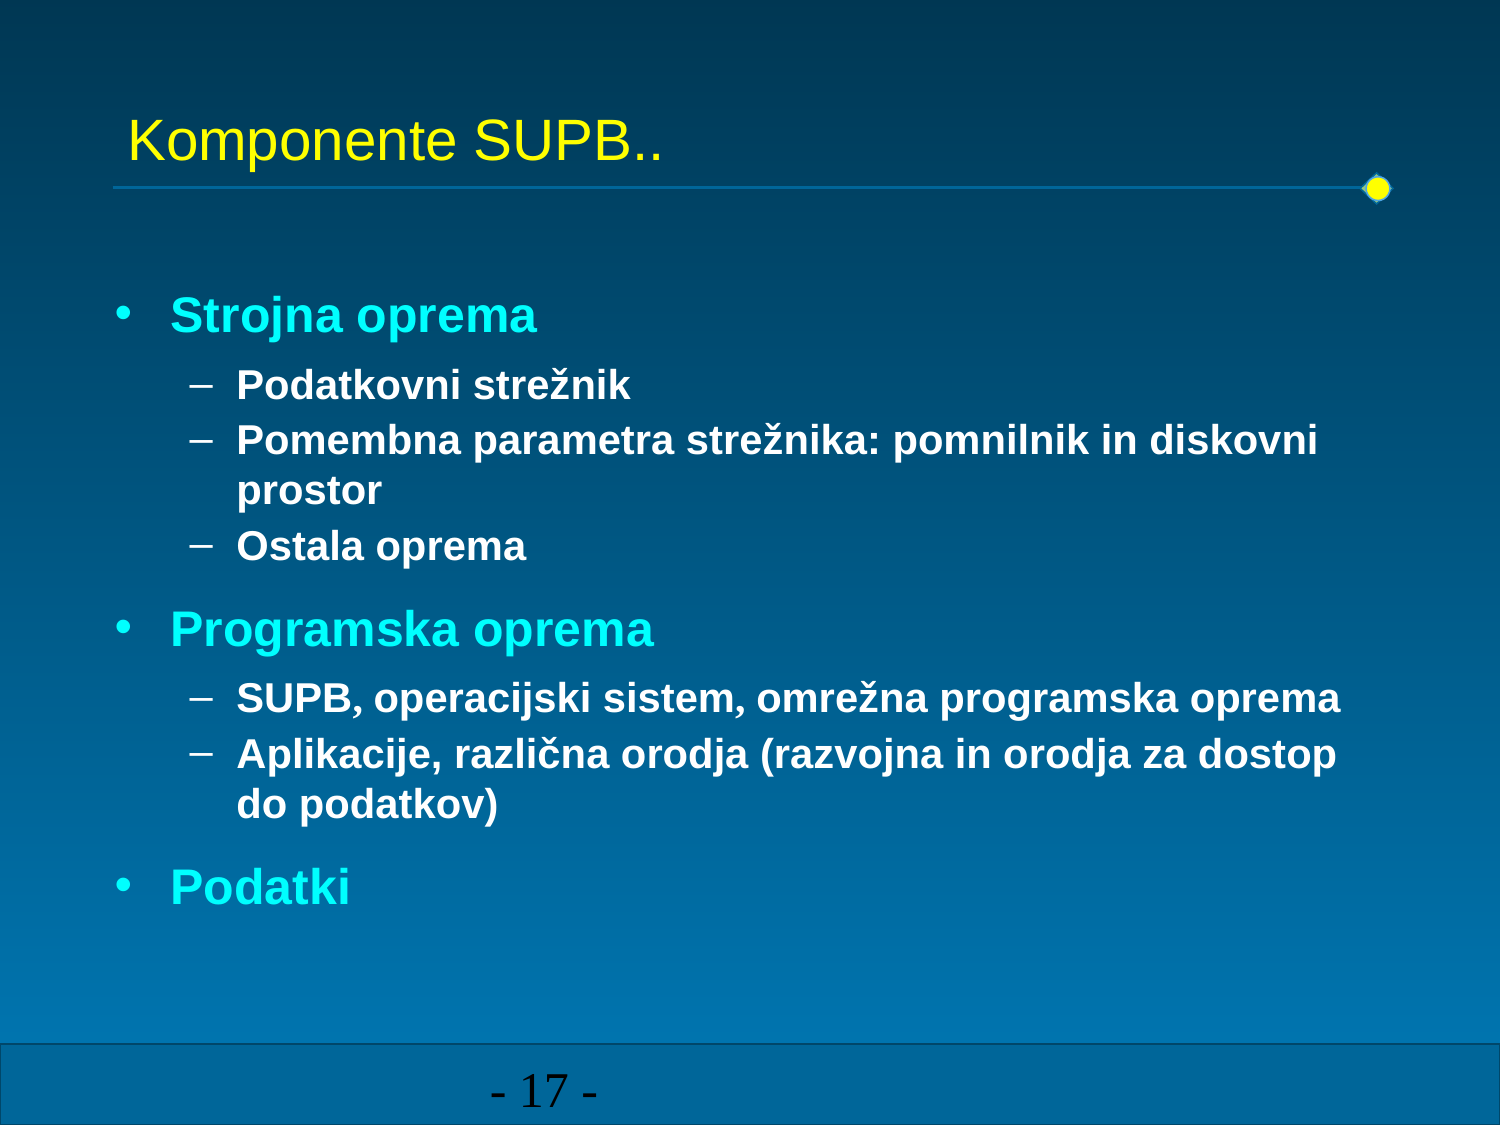

# Komponente SUPB..
Strojna oprema
Podatkovni strežnik
Pomembna parametra strežnika: pomnilnik in diskovni prostor
Ostala oprema
Programska oprema
SUPB, operacijski sistem, omrežna programska oprema
Aplikacije, različna orodja (razvojna in orodja za dostop do podatkov)
Podatki
(c) Pearson Education 2005